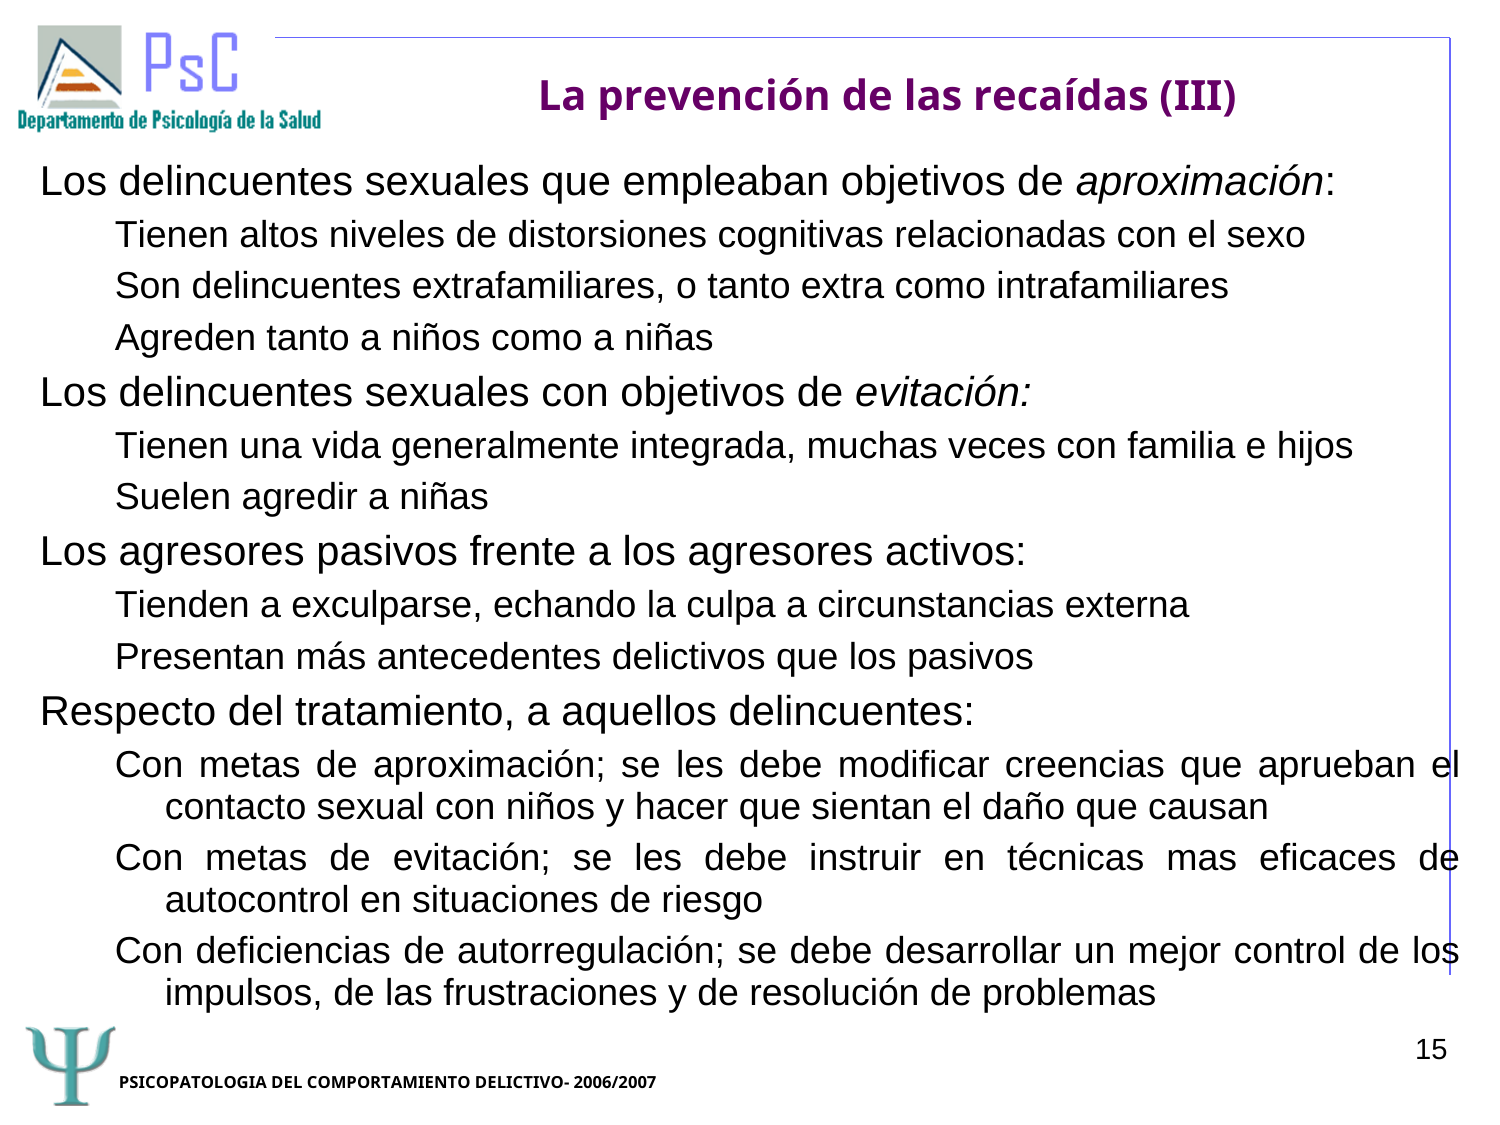

# La prevención de las recaídas (III)
Los delincuentes sexuales que empleaban objetivos de aproximación:
Tienen altos niveles de distorsiones cognitivas relacionadas con el sexo
Son delincuentes extrafamiliares, o tanto extra como intrafamiliares
Agreden tanto a niños como a niñas
Los delincuentes sexuales con objetivos de evitación:
Tienen una vida generalmente integrada, muchas veces con familia e hijos
Suelen agredir a niñas
Los agresores pasivos frente a los agresores activos:
Tienden a exculparse, echando la culpa a circunstancias externa
Presentan más antecedentes delictivos que los pasivos
Respecto del tratamiento, a aquellos delincuentes:
Con metas de aproximación; se les debe modificar creencias que aprueban el contacto sexual con niños y hacer que sientan el daño que causan
Con metas de evitación; se les debe instruir en técnicas mas eficaces de autocontrol en situaciones de riesgo
Con deficiencias de autorregulación; se debe desarrollar un mejor control de los impulsos, de las frustraciones y de resolución de problemas
15